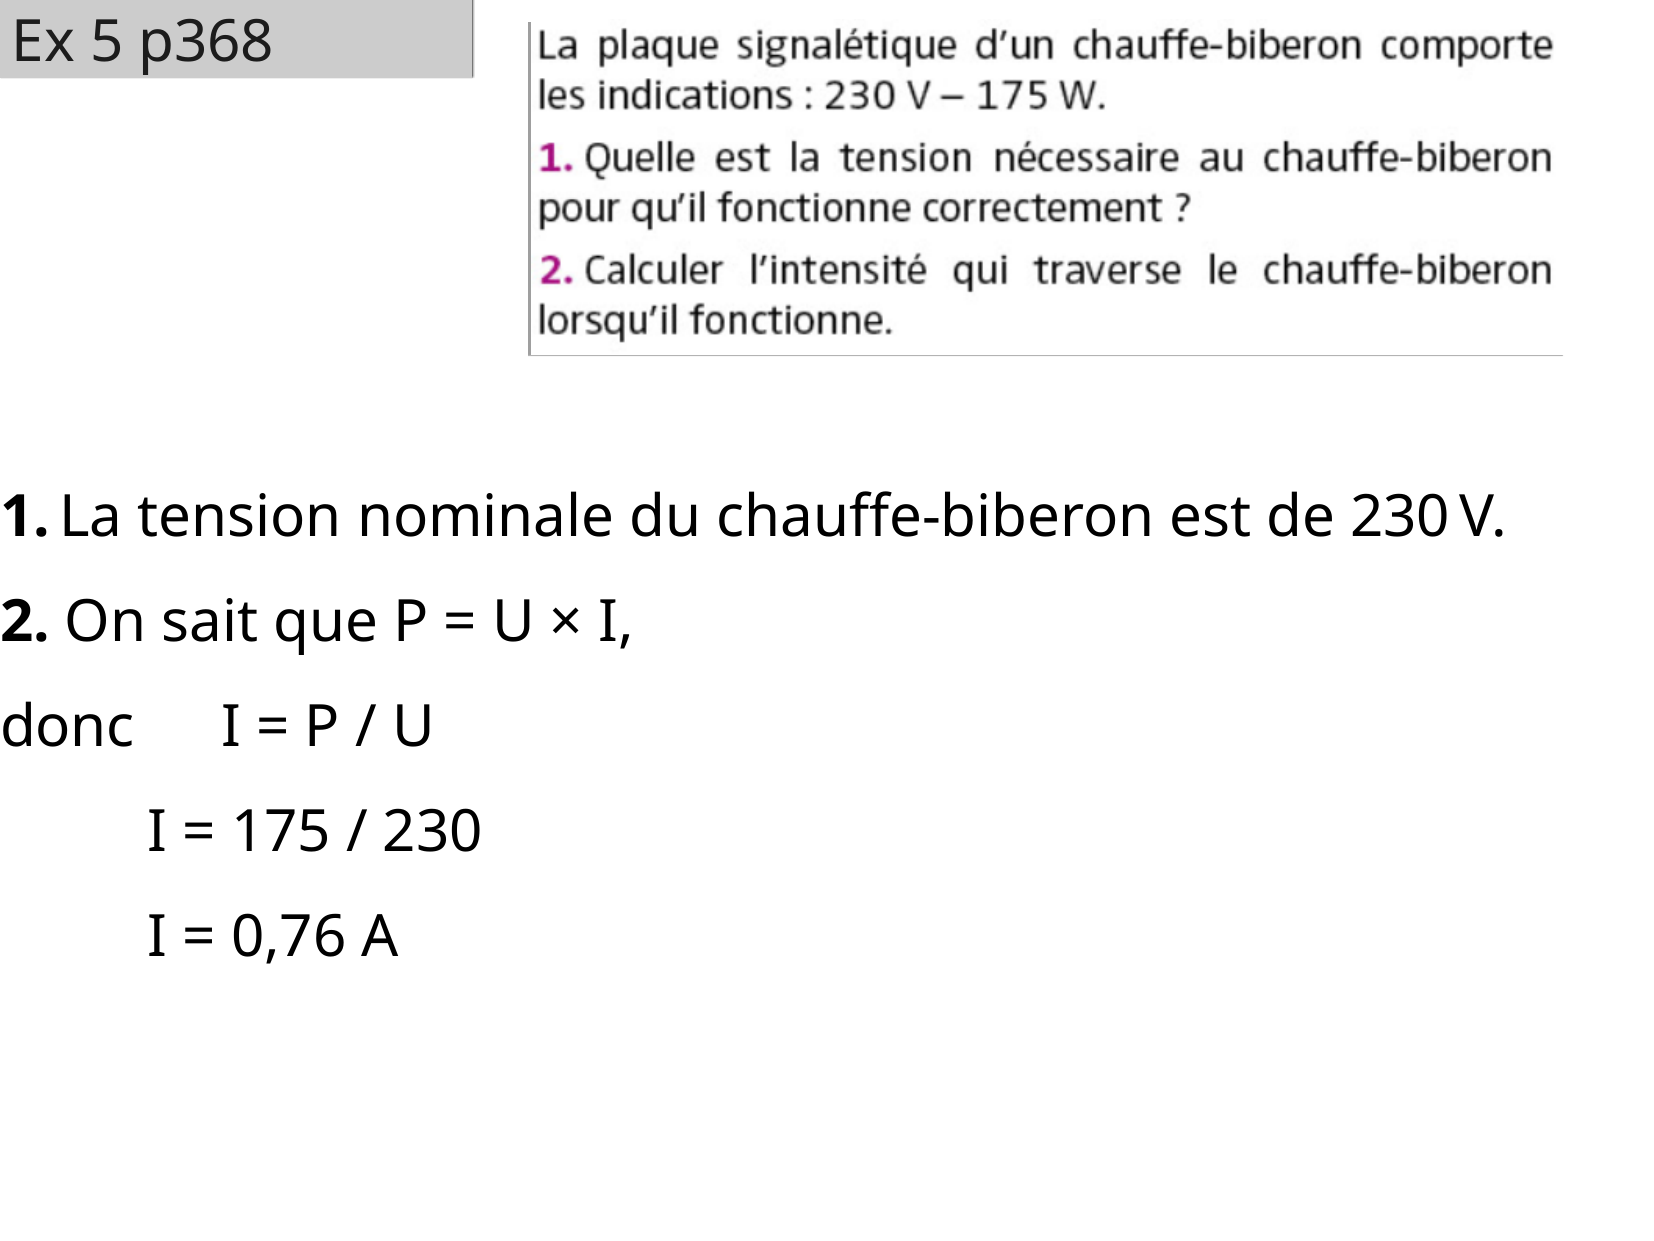

# Ex 5 p368
1. La tension nominale du chauffe-biberon est de 230 V.
2. On sait que P = U × I,
donc 	I = P / U
 		I = 175 / 230
 		I = 0,76 A